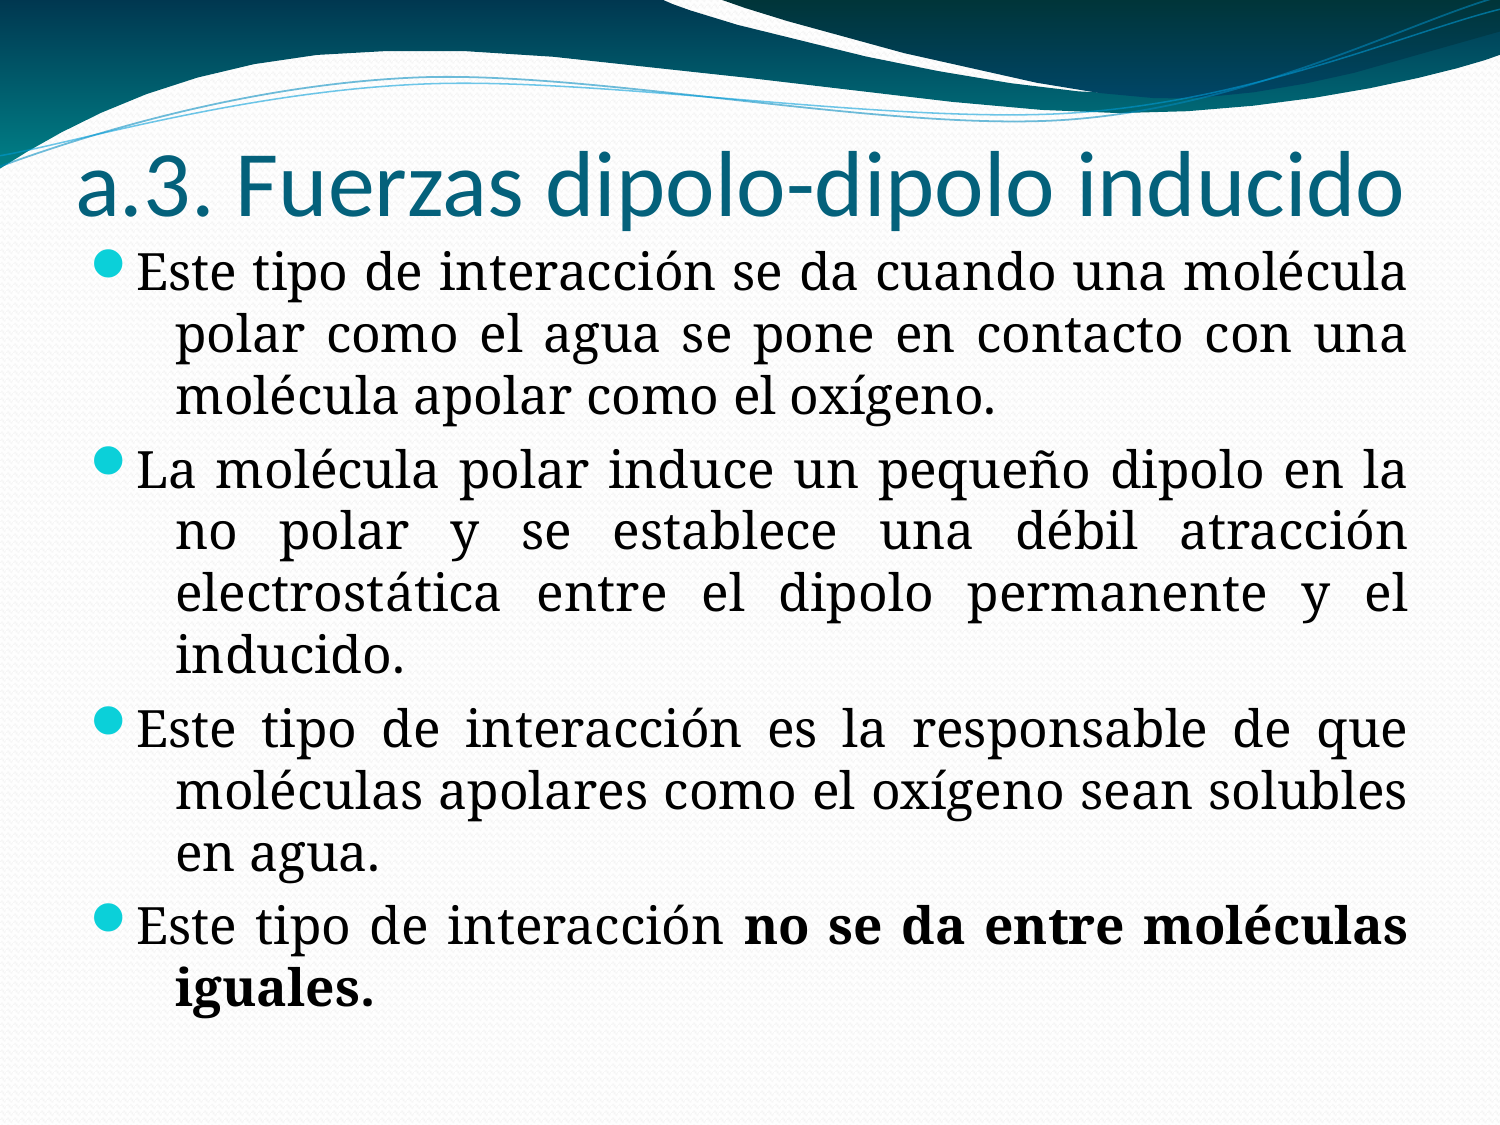

# a.3. Fuerzas dipolo-dipolo inducido
Este tipo de interacción se da cuando una molécula polar como el agua se pone en contacto con una molécula apolar como el oxígeno.
La molécula polar induce un pequeño dipolo en la no polar y se establece una débil atracción electrostática entre el dipolo permanente y el inducido.
Este tipo de interacción es la responsable de que moléculas apolares como el oxígeno sean solubles en agua.
Este tipo de interacción no se da entre moléculas iguales.